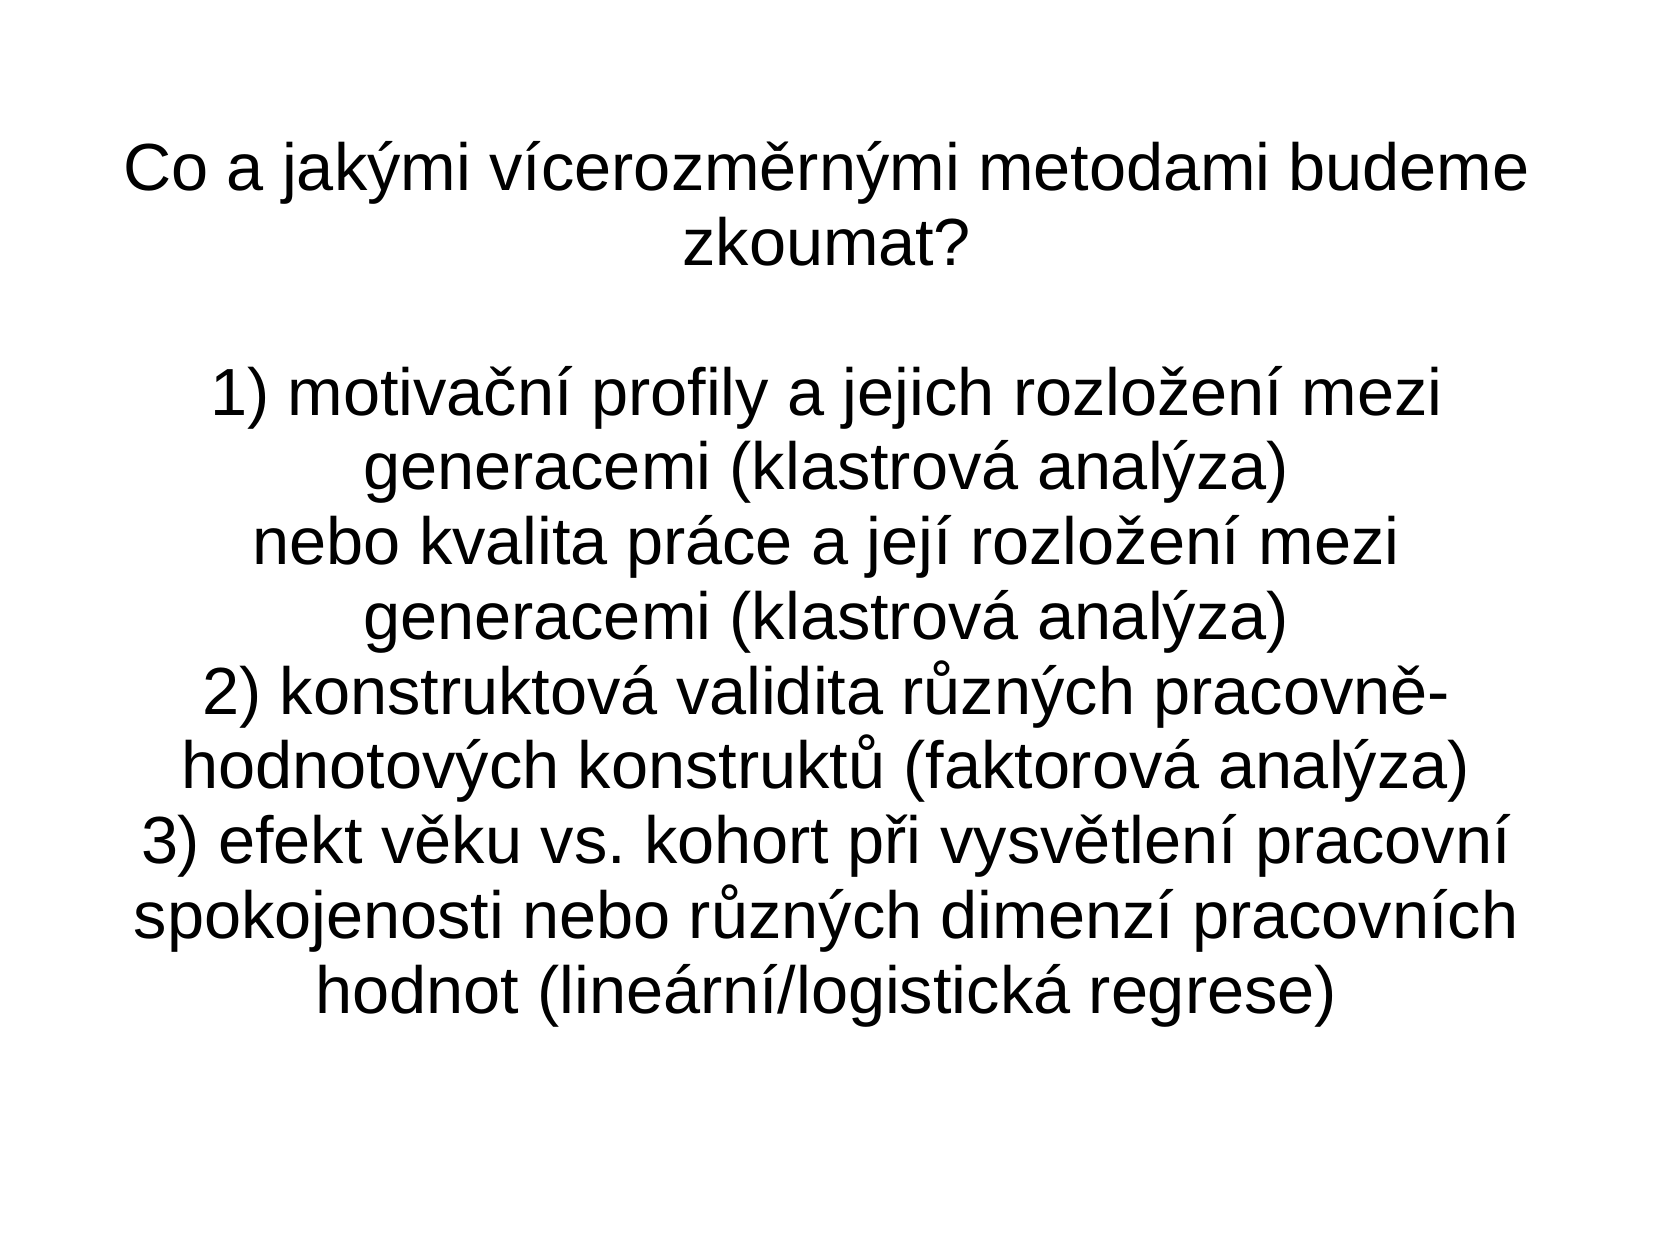

# Co a jakými vícerozměrnými metodami budeme zkoumat?
1) motivační profily a jejich rozložení mezi generacemi (klastrová analýza)
nebo kvalita práce a její rozložení mezi generacemi (klastrová analýza)
2) konstruktová validita různých pracovně-hodnotových konstruktů (faktorová analýza)
3) efekt věku vs. kohort při vysvětlení pracovní spokojenosti nebo různých dimenzí pracovních hodnot (lineární/logistická regrese)